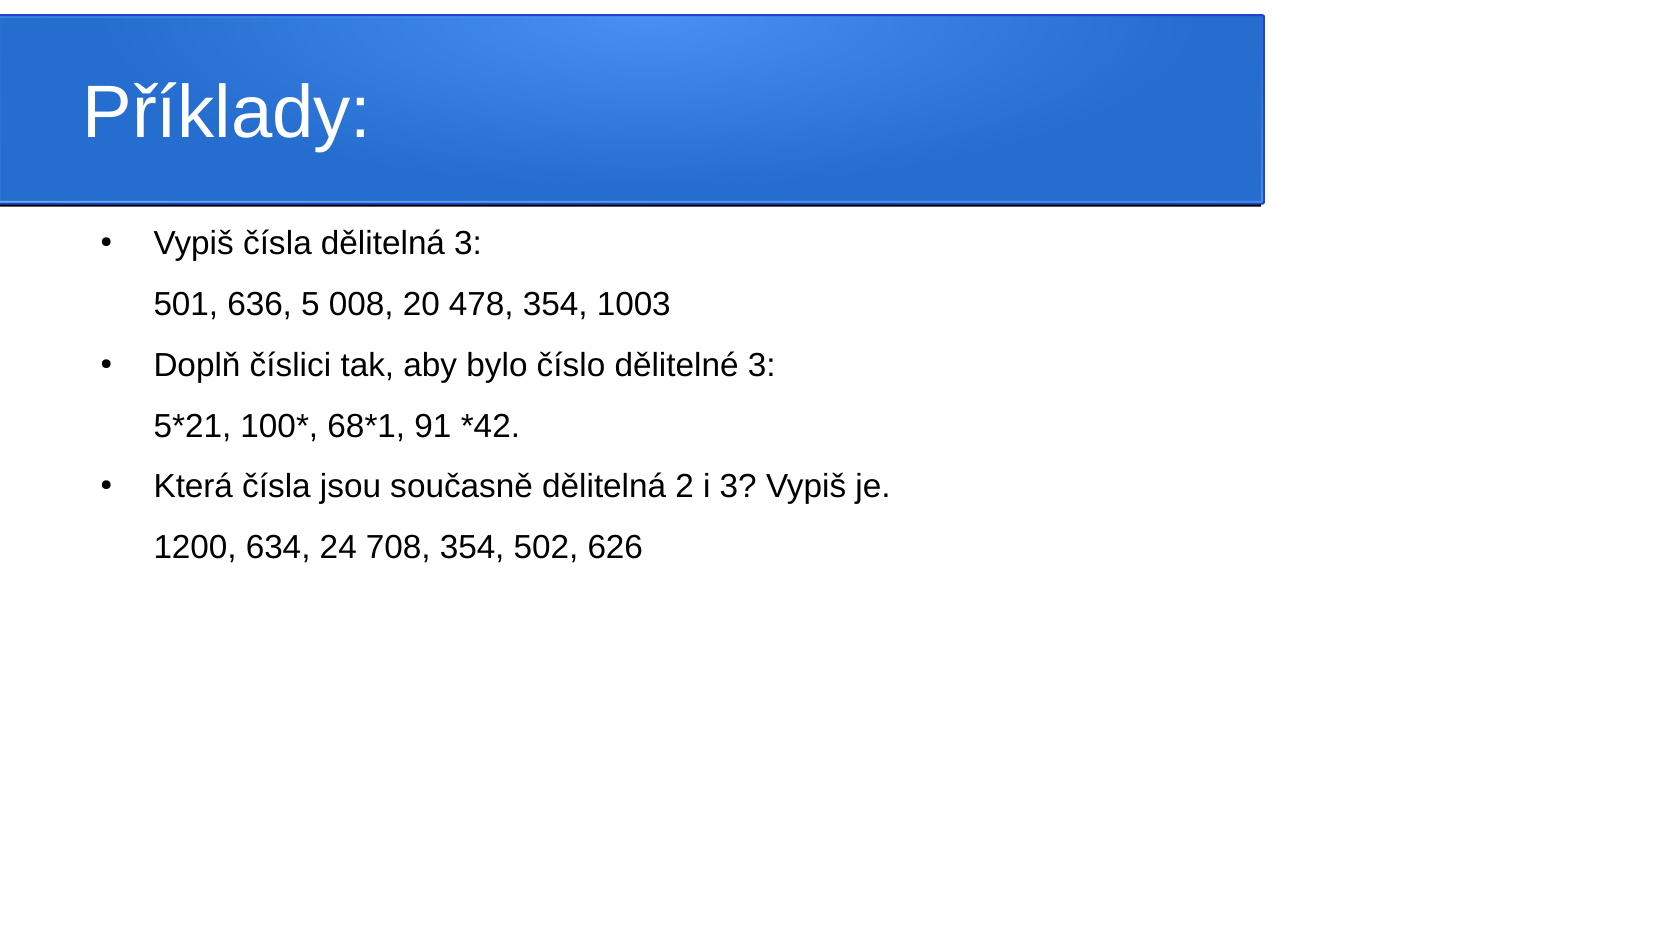

# Příklady:
Vypiš čísla dělitelná 3:
501, 636, 5 008, 20 478, 354, 1003
Doplň číslici tak, aby bylo číslo dělitelné 3:
5*21, 100*, 68*1, 91 *42.
Která čísla jsou současně dělitelná 2 i 3? Vypiš je.
1200, 634, 24 708, 354, 502, 626